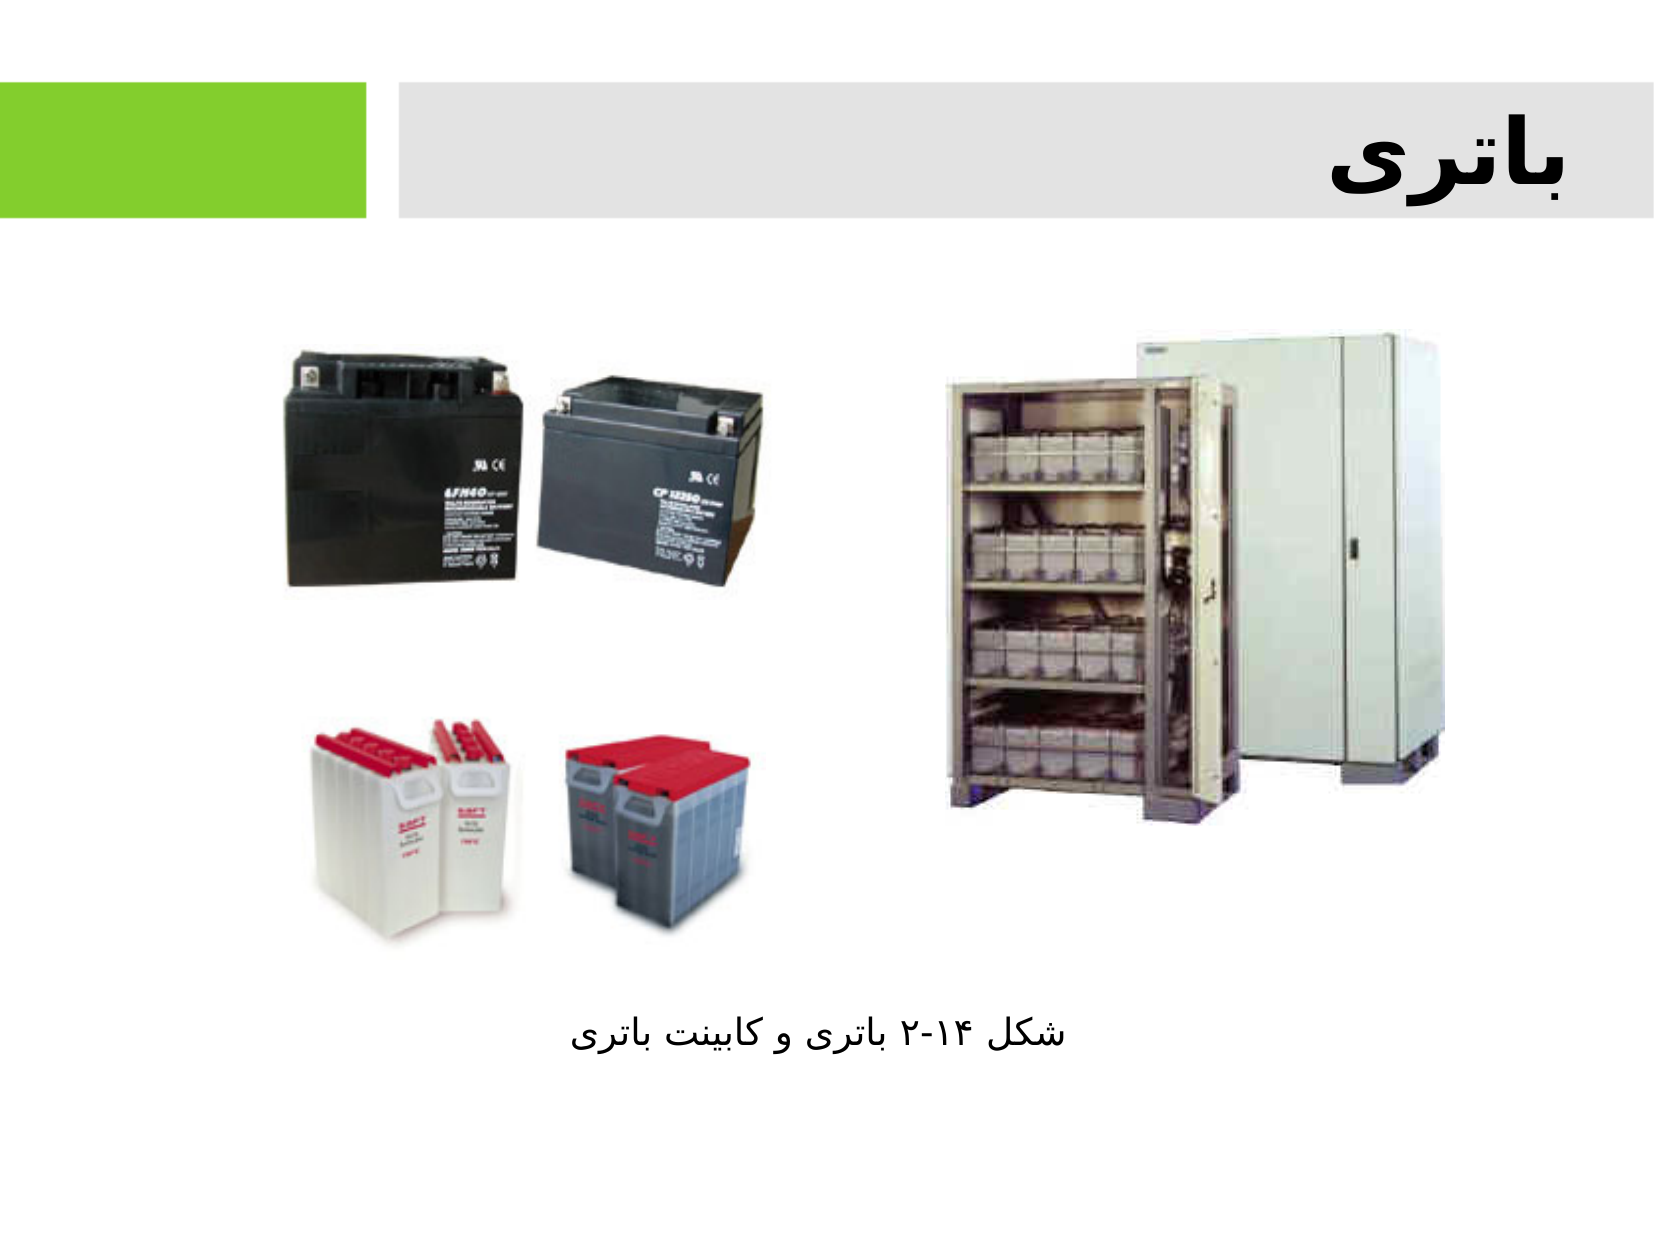

# باتری
شکل ۱۴-۲ باتری و کابینت باتری